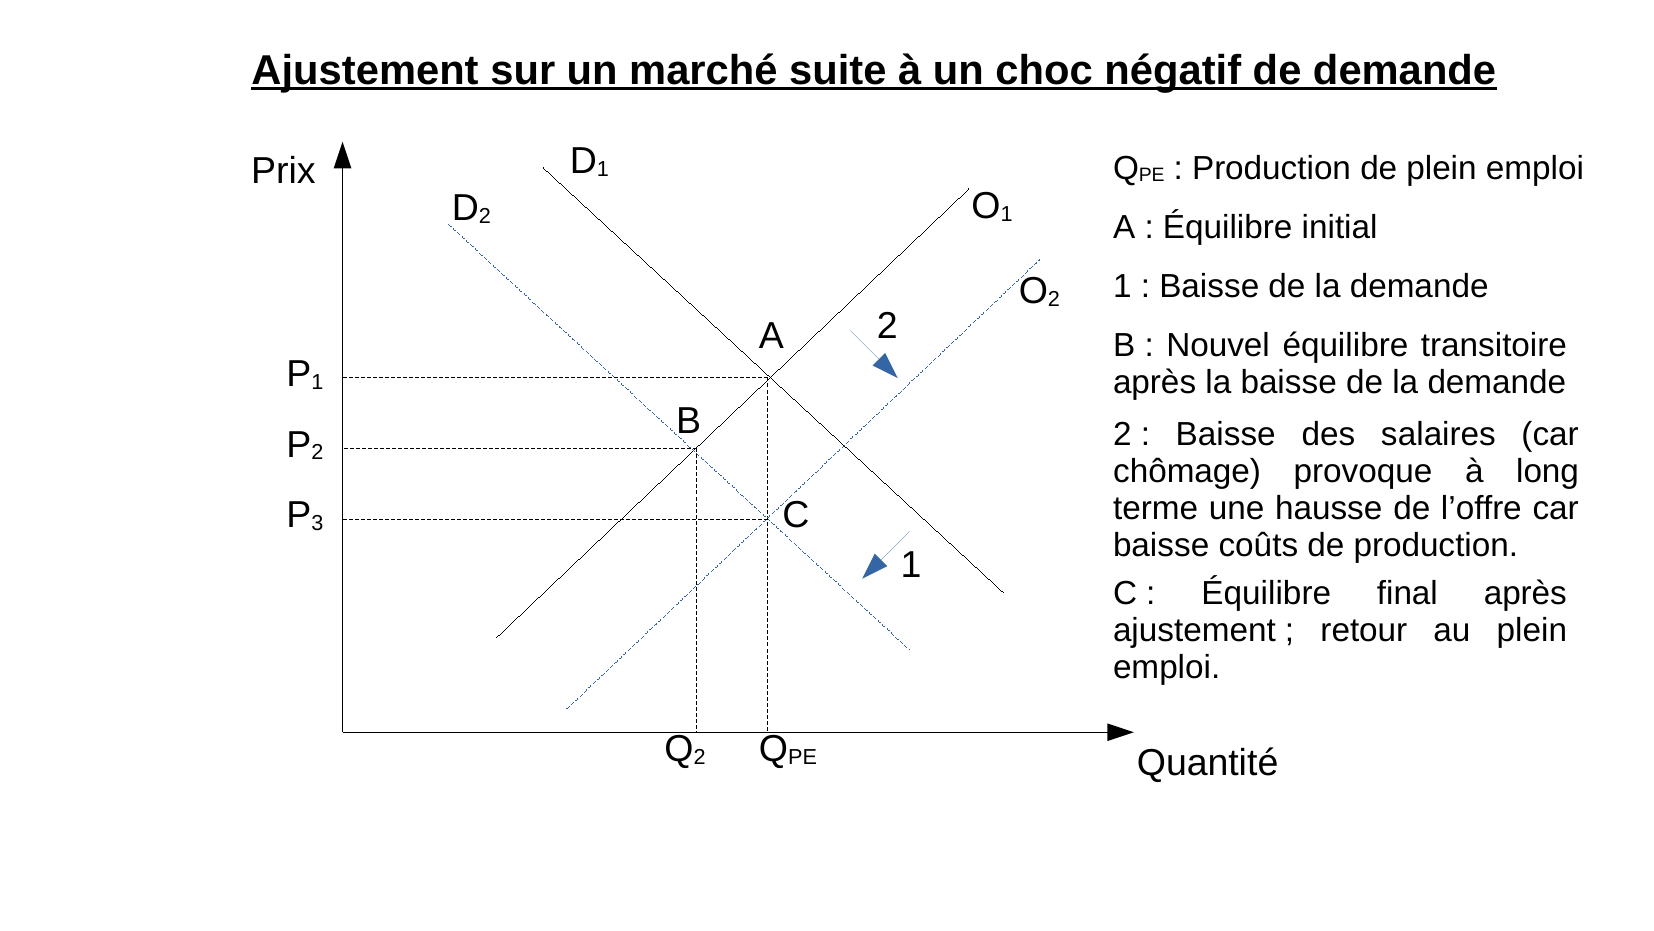

# Ajustement sur un marché suite à un choc négatif de demande
D1
Prix
QPE : Production de plein emploi
O1
D2
A : Équilibre initial
1 : Baisse de la demande
O2
2
A
B : Nouvel équilibre transitoire après la baisse de la demande
P1
B
2 : Baisse des salaires (car chômage) provoque à long terme une hausse de l’offre car baisse coûts de production.
P2
P3
C
1
C : Équilibre final après ajustement ; retour au plein emploi.
Q2
QPE
Quantité